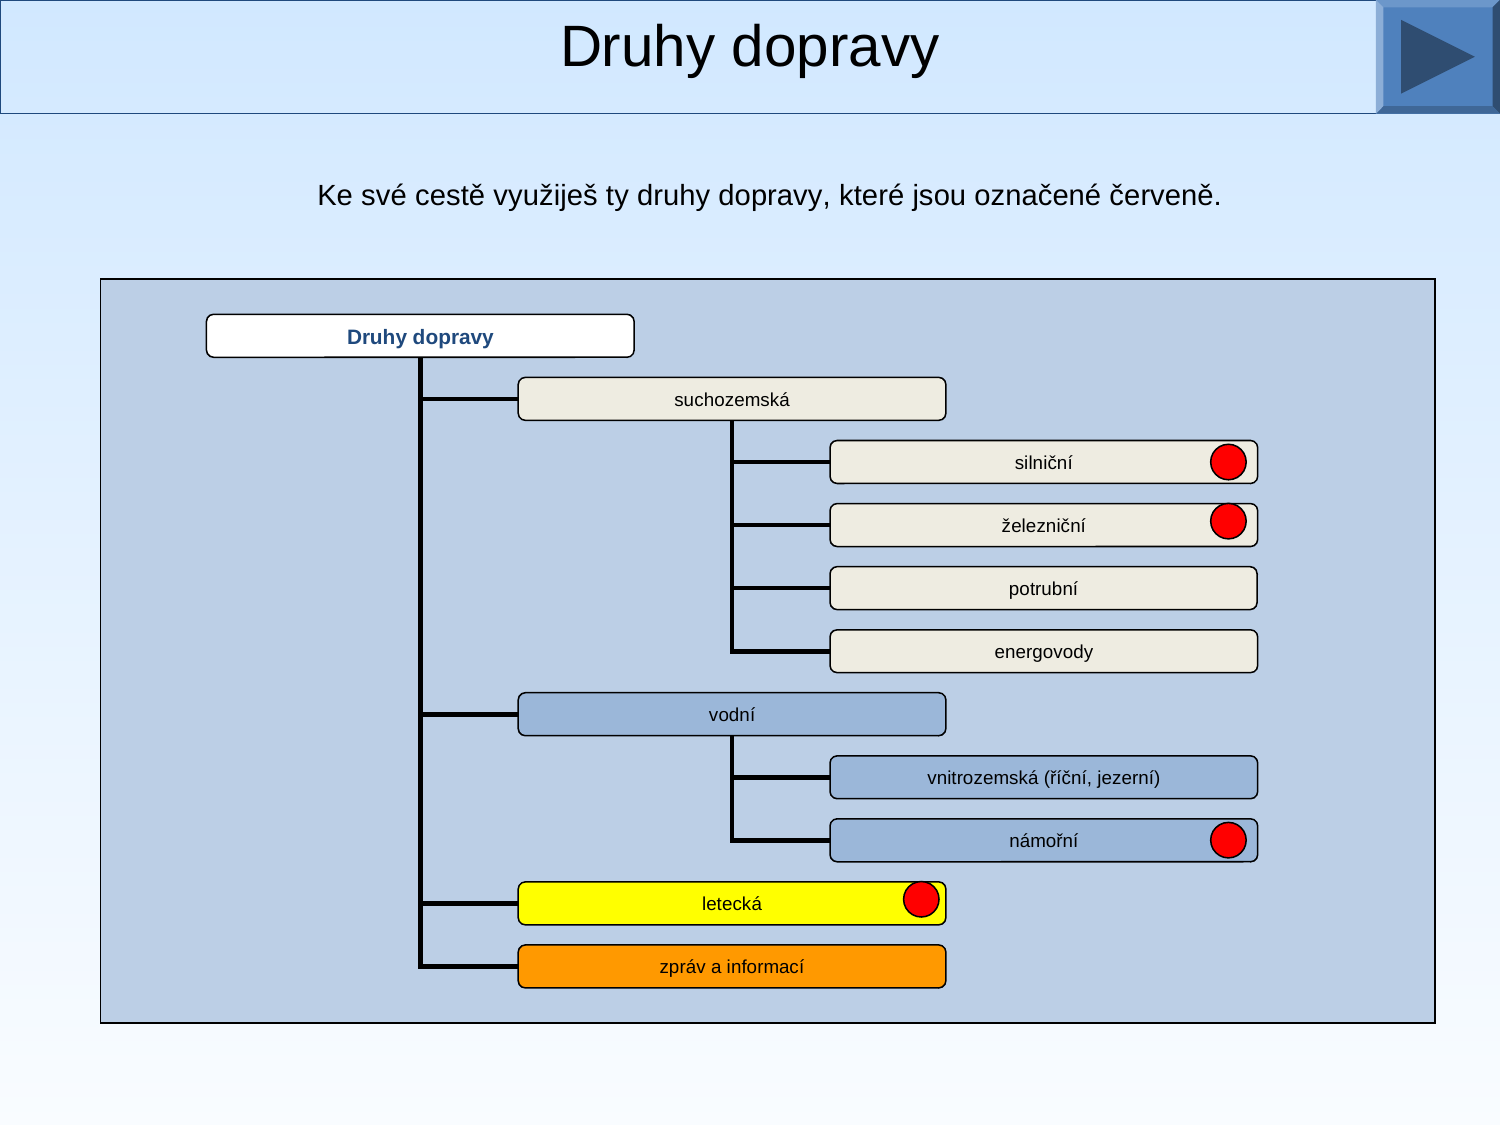

Druhy dopravy
# Ke své cestě využiješ ty druhy dopravy, které jsou označené červeně.
Druhy dopravy
suchozemská
silniční
železniční
potrubní
energovody
vodní
vnitrozemská (říční, jezerní)
námořní
letecká
zpráv a informací